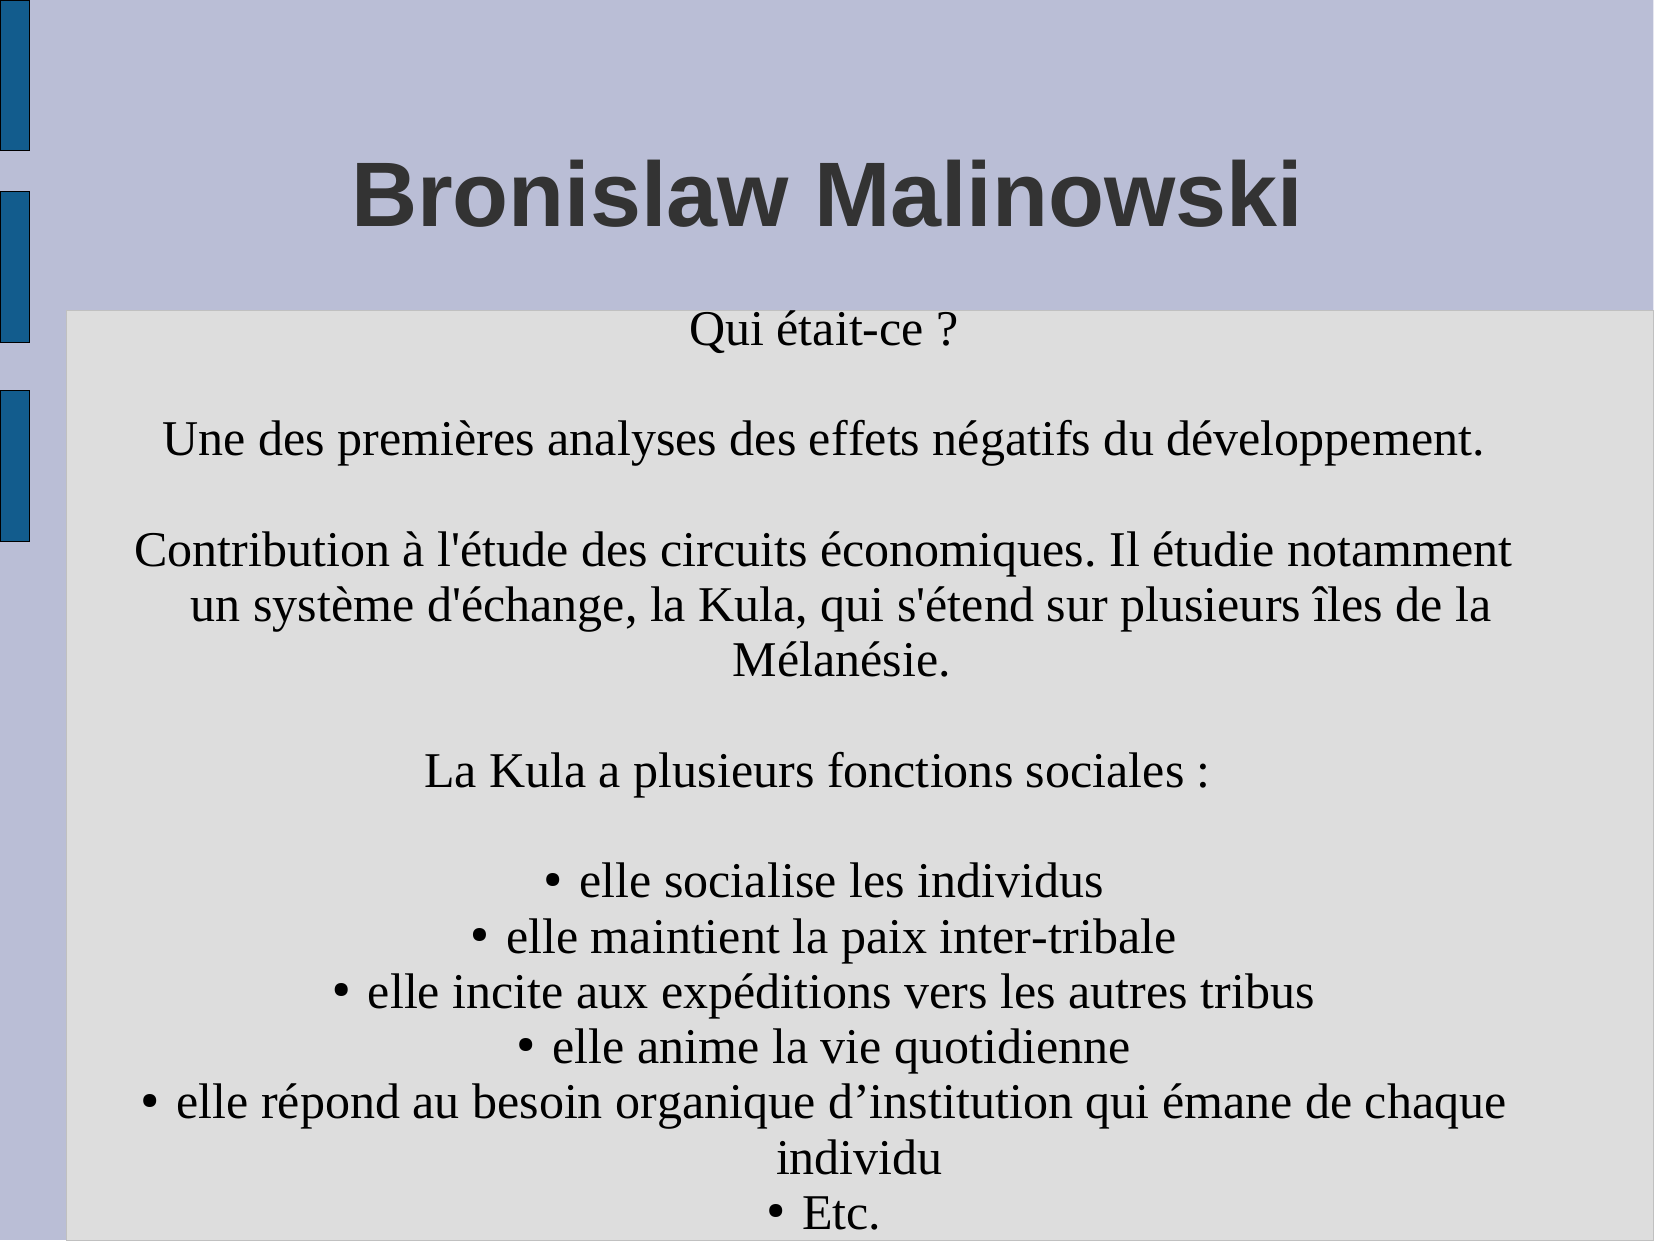

# Bronislaw Malinowski
Qui était-ce ?
Une des premières analyses des effets négatifs du développement.
Contribution à l'étude des circuits économiques. Il étudie notamment un système d'échange, la Kula, qui s'étend sur plusieurs îles de la Mélanésie.
La Kula a plusieurs fonctions sociales :
elle socialise les individus
elle maintient la paix inter-tribale
elle incite aux expéditions vers les autres tribus
elle anime la vie quotidienne
elle répond au besoin organique d’institution qui émane de chaque individu
Etc.